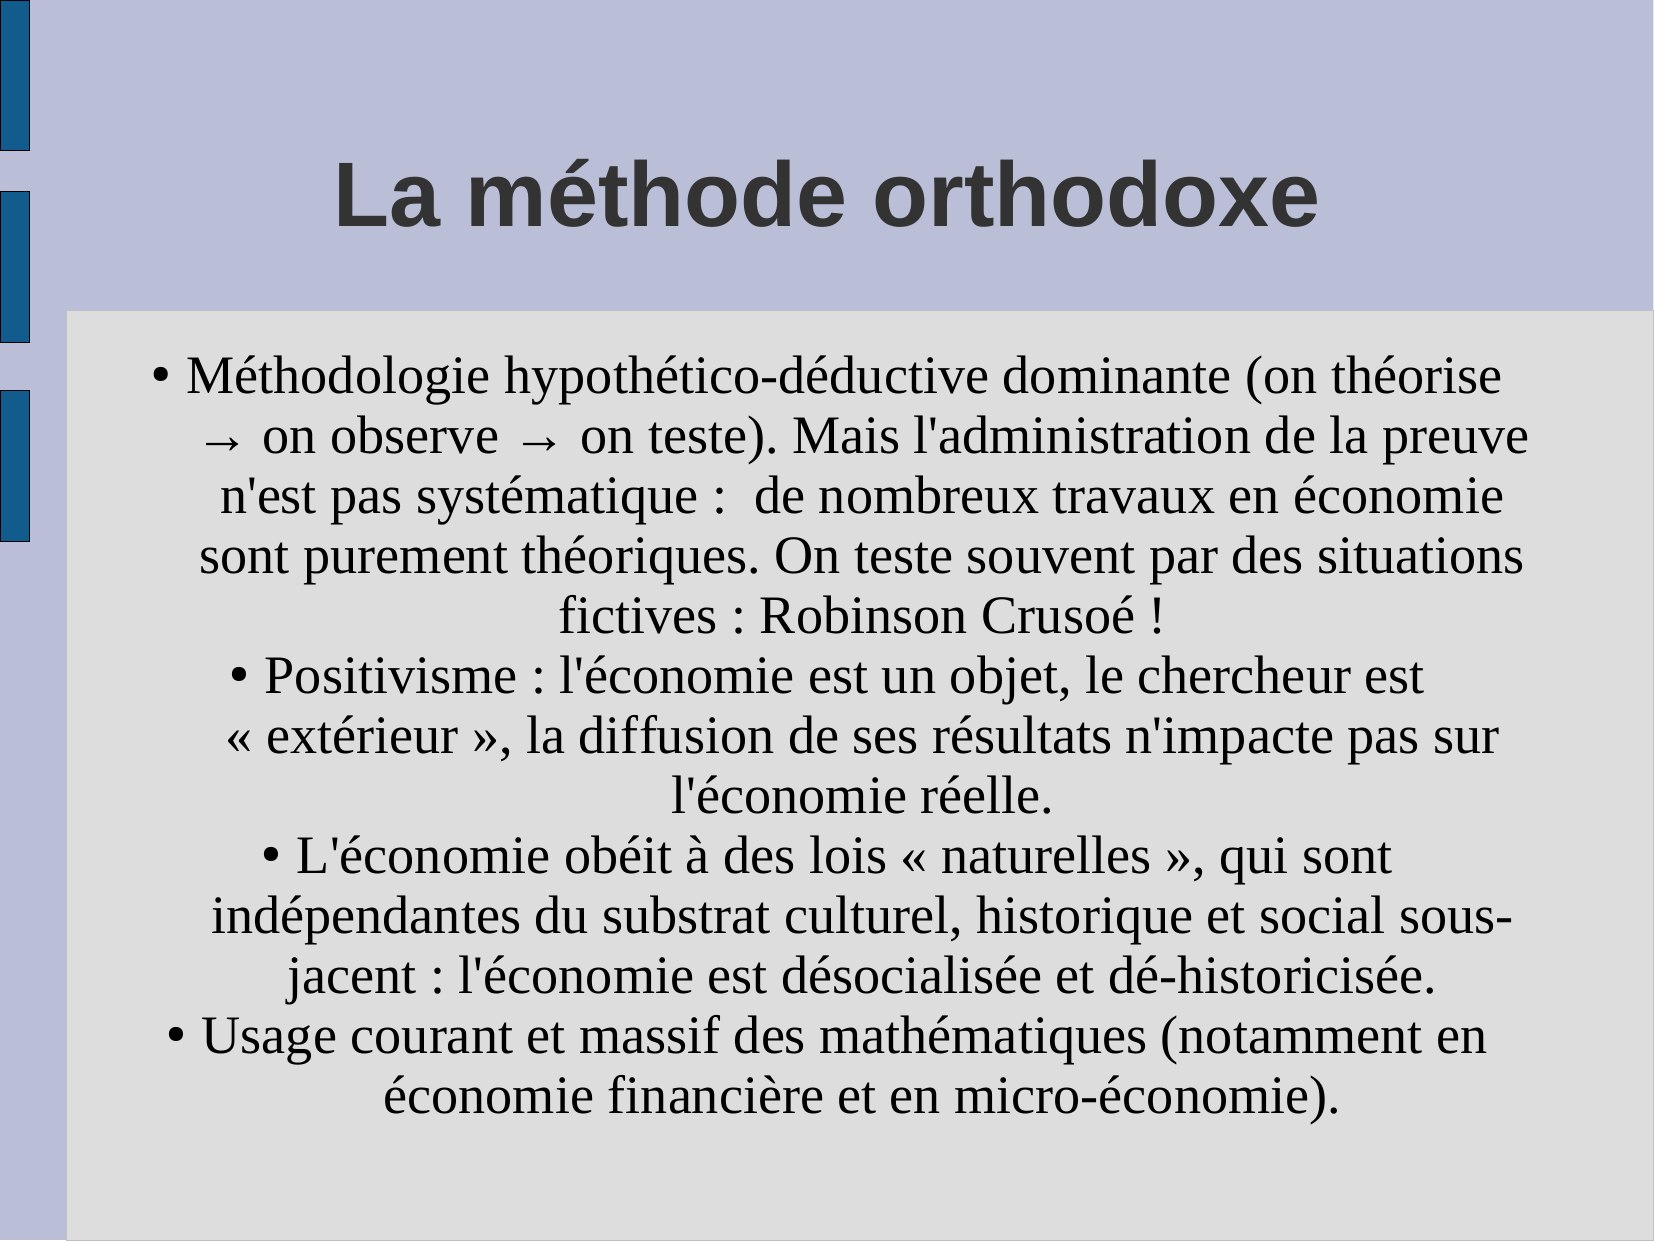

# La méthode orthodoxe
Méthodologie hypothético-déductive dominante (on théorise → on observe → on teste). Mais l'administration de la preuve n'est pas systématique : de nombreux travaux en économie sont purement théoriques. On teste souvent par des situations fictives : Robinson Crusoé !
Positivisme : l'économie est un objet, le chercheur est « extérieur », la diffusion de ses résultats n'impacte pas sur l'économie réelle.
L'économie obéit à des lois « naturelles », qui sont indépendantes du substrat culturel, historique et social sous-jacent : l'économie est désocialisée et dé-historicisée.
Usage courant et massif des mathématiques (notamment en économie financière et en micro-économie).